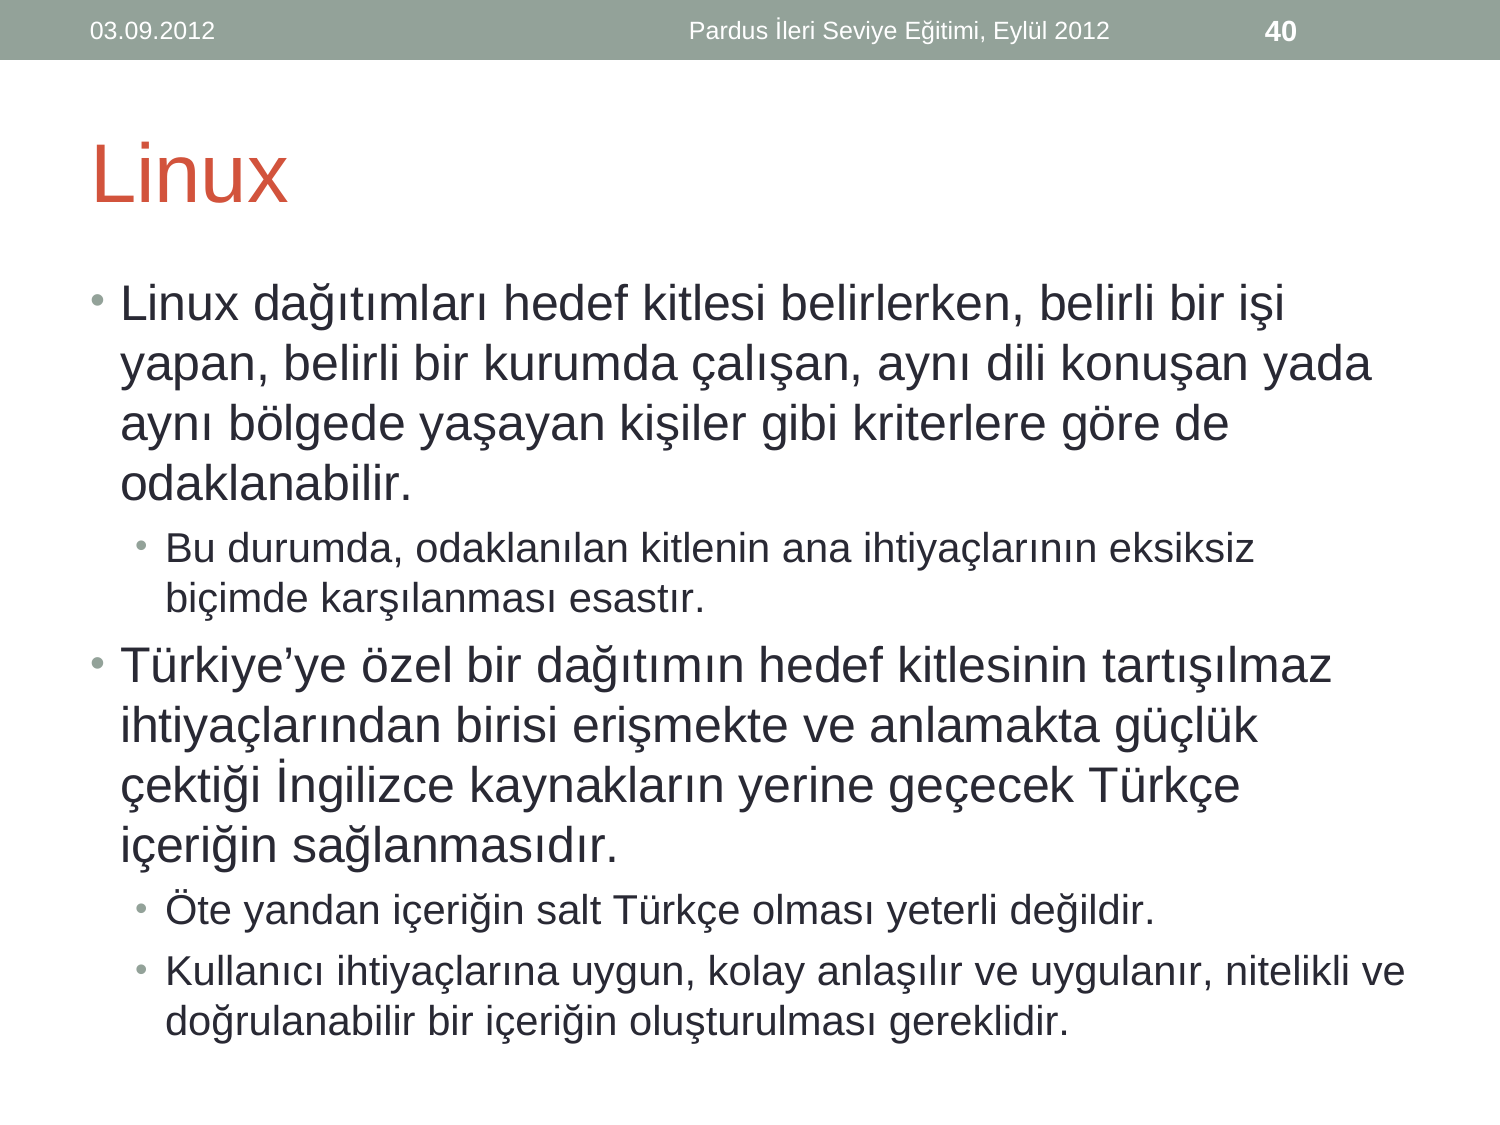

03.09.2012
Pardus İleri Seviye Eğitimi, Eylül 2012
# Linux
Linux dağıtımları hedef kitlesi belirlerken, belirli bir işi yapan, belirli bir kurumda çalışan, aynı dili konuşan yada aynı bölgede yaşayan kişiler gibi kriterlere göre de odaklanabilir.
Bu durumda, odaklanılan kitlenin ana ihtiyaçlarının eksiksiz biçimde karşılanması esastır.
Türkiye’ye özel bir dağıtımın hedef kitlesinin tartışılmaz ihtiyaçlarından birisi erişmekte ve anlamakta güçlük çektiği İngilizce kaynakların yerine geçecek Türkçe içeriğin sağlanmasıdır.
Öte yandan içeriğin salt Türkçe olması yeterli değildir.
Kullanıcı ihtiyaçlarına uygun, kolay anlaşılır ve uygulanır, nitelikli ve doğrulanabilir bir içeriğin oluşturulması gereklidir.